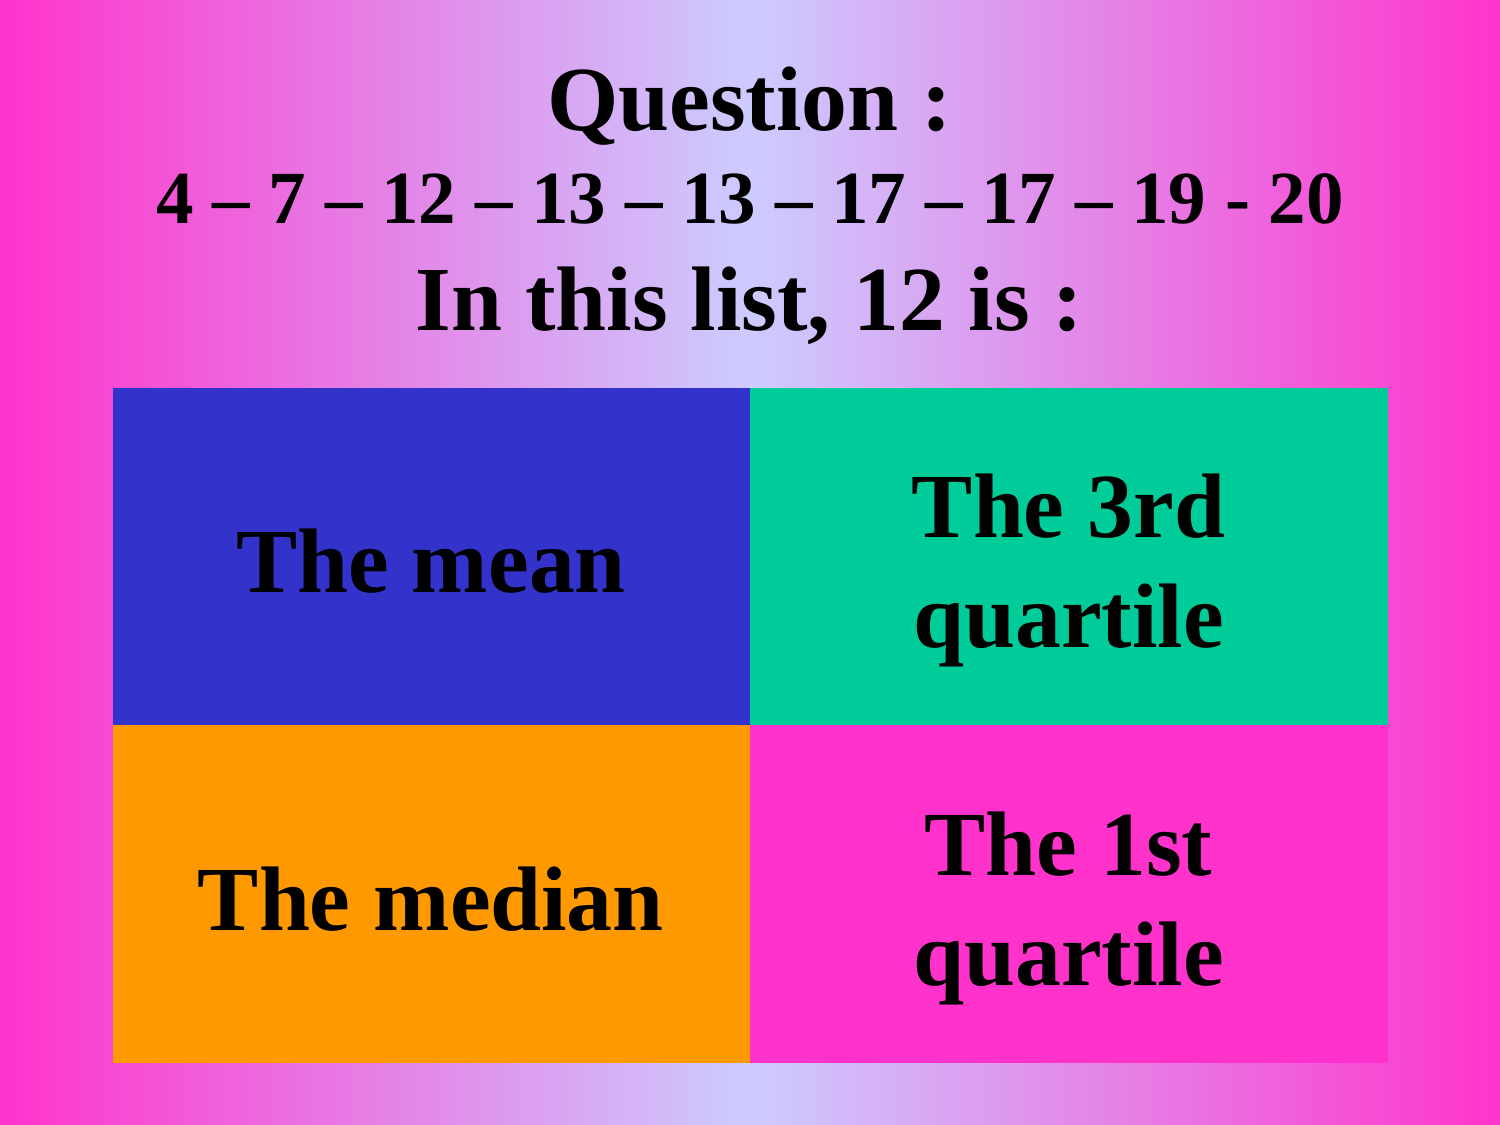

# Question : 4 – 7 – 12 – 13 – 13 – 17 – 17 – 19 - 20 In this list, 12 is :
| The mean | The 3rd quartile |
| --- | --- |
| The median | The 1st quartile |